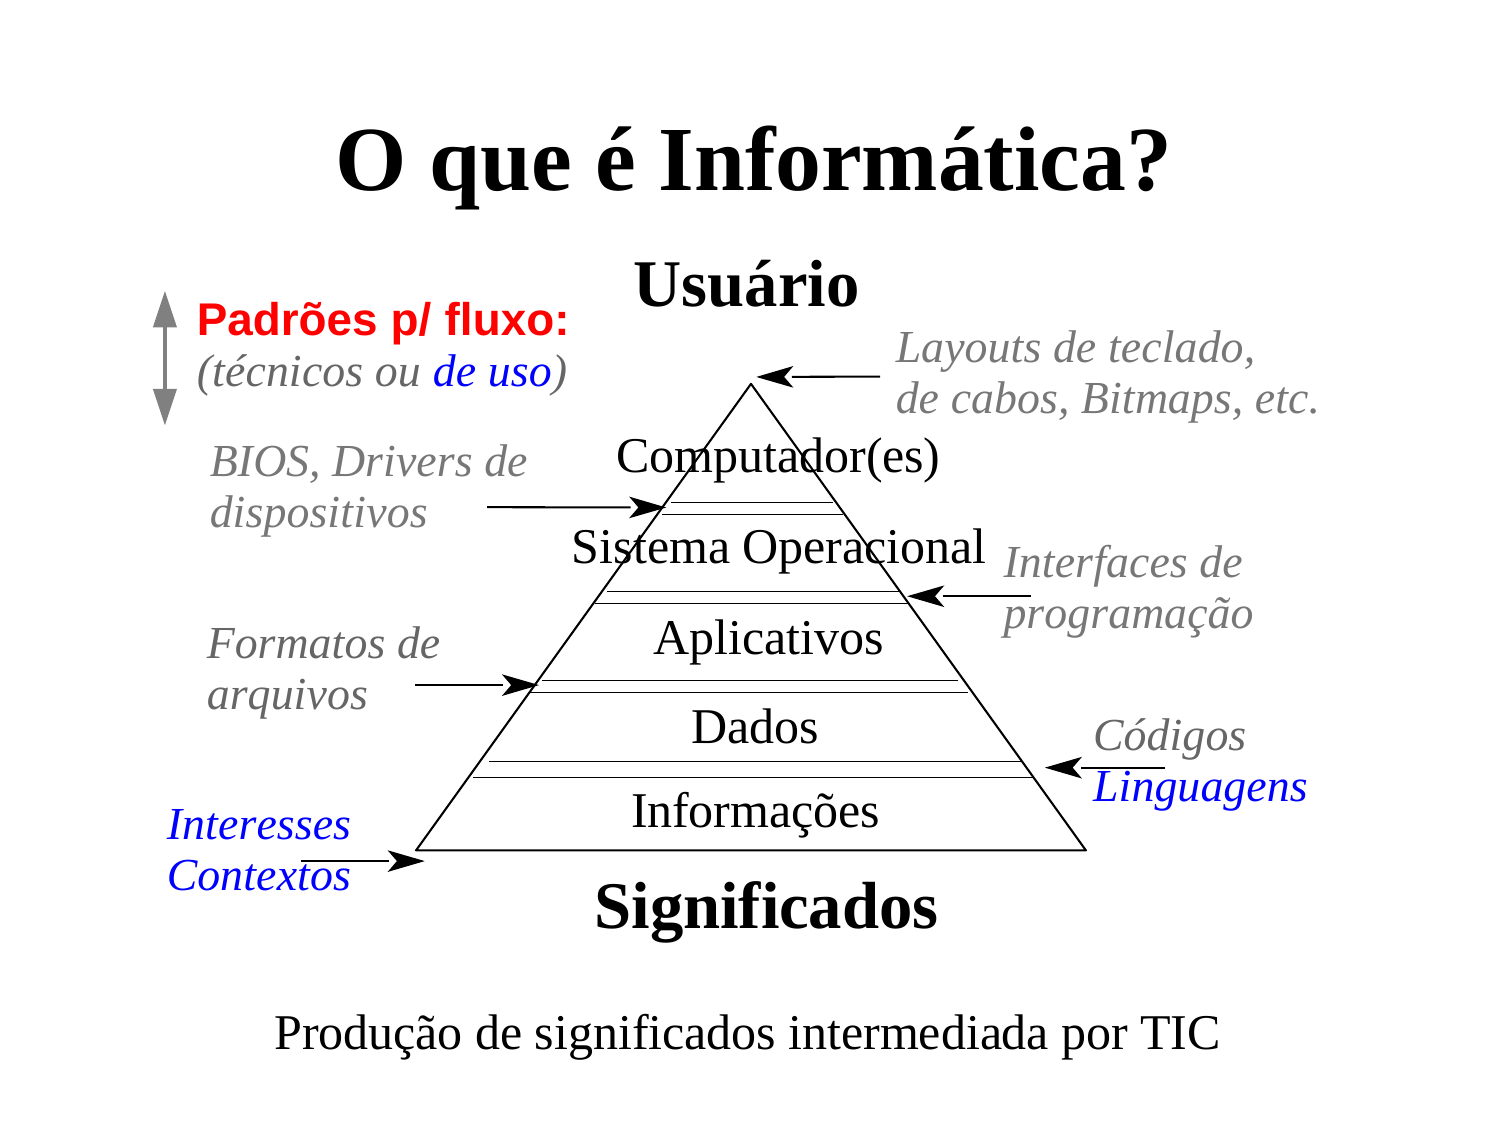

# O que é Informática?
Usuário
Padrões p/ fluxo:
(técnicos ou de uso)
Layouts de teclado,
de cabos, Bitmaps, etc.
Computador(es)
BIOS, Drivers de dispositivos
Sistema Operacional
Interfaces de
programação
Aplicativos
Formatos de
arquivos
Dados
Códigos
Linguagens
Informações
Interesses
Contextos
Significados
Produção de significados intermediada por TIC